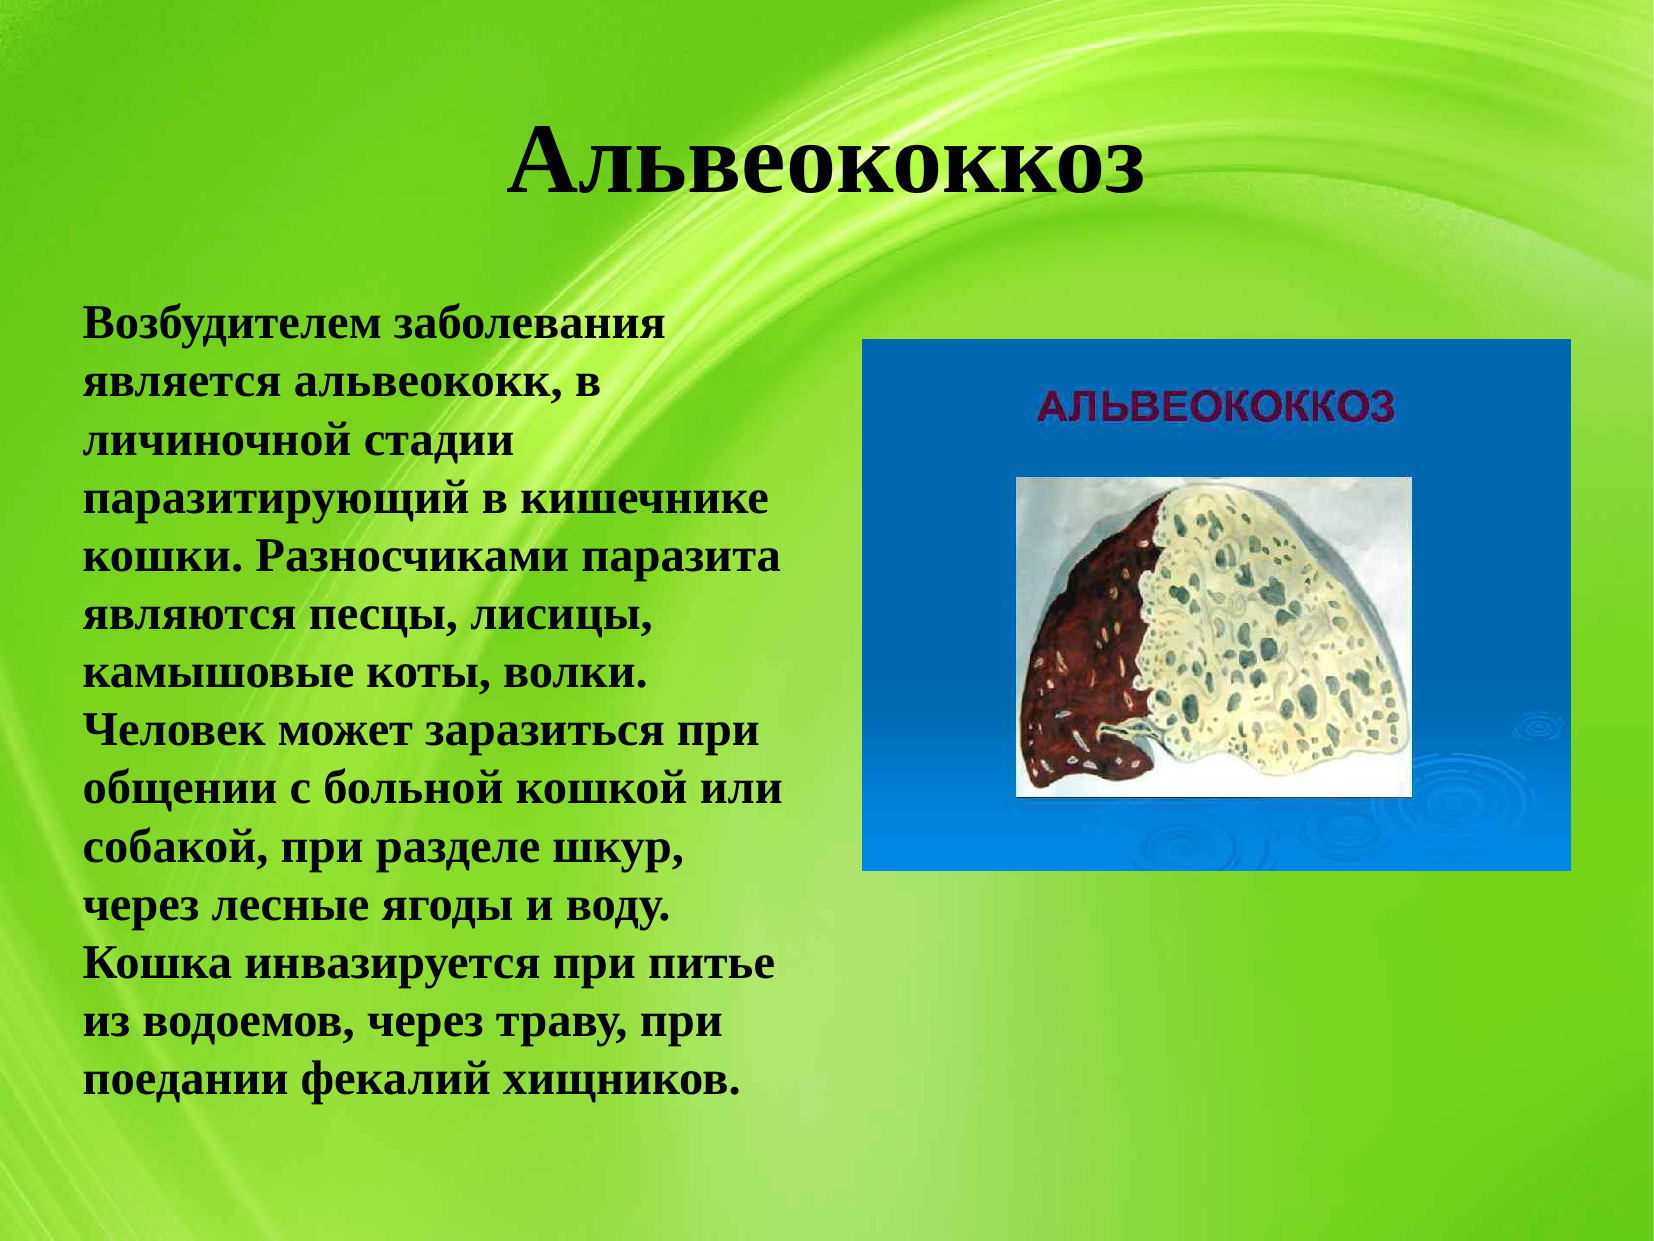

# Альвеококкоз
Возбудителем заболевания является альвеококк, в личиночной стадии паразитирующий в кишечнике кошки. Разносчиками паразита являются песцы, лисицы, камышовые коты, волки. Человек может заразиться при общении с больной кошкой или собакой, при разделе шкур, через лесные ягоды и воду. Кошка инвазируется при питье из водоемов, через траву, при поедании фекалий хищников.